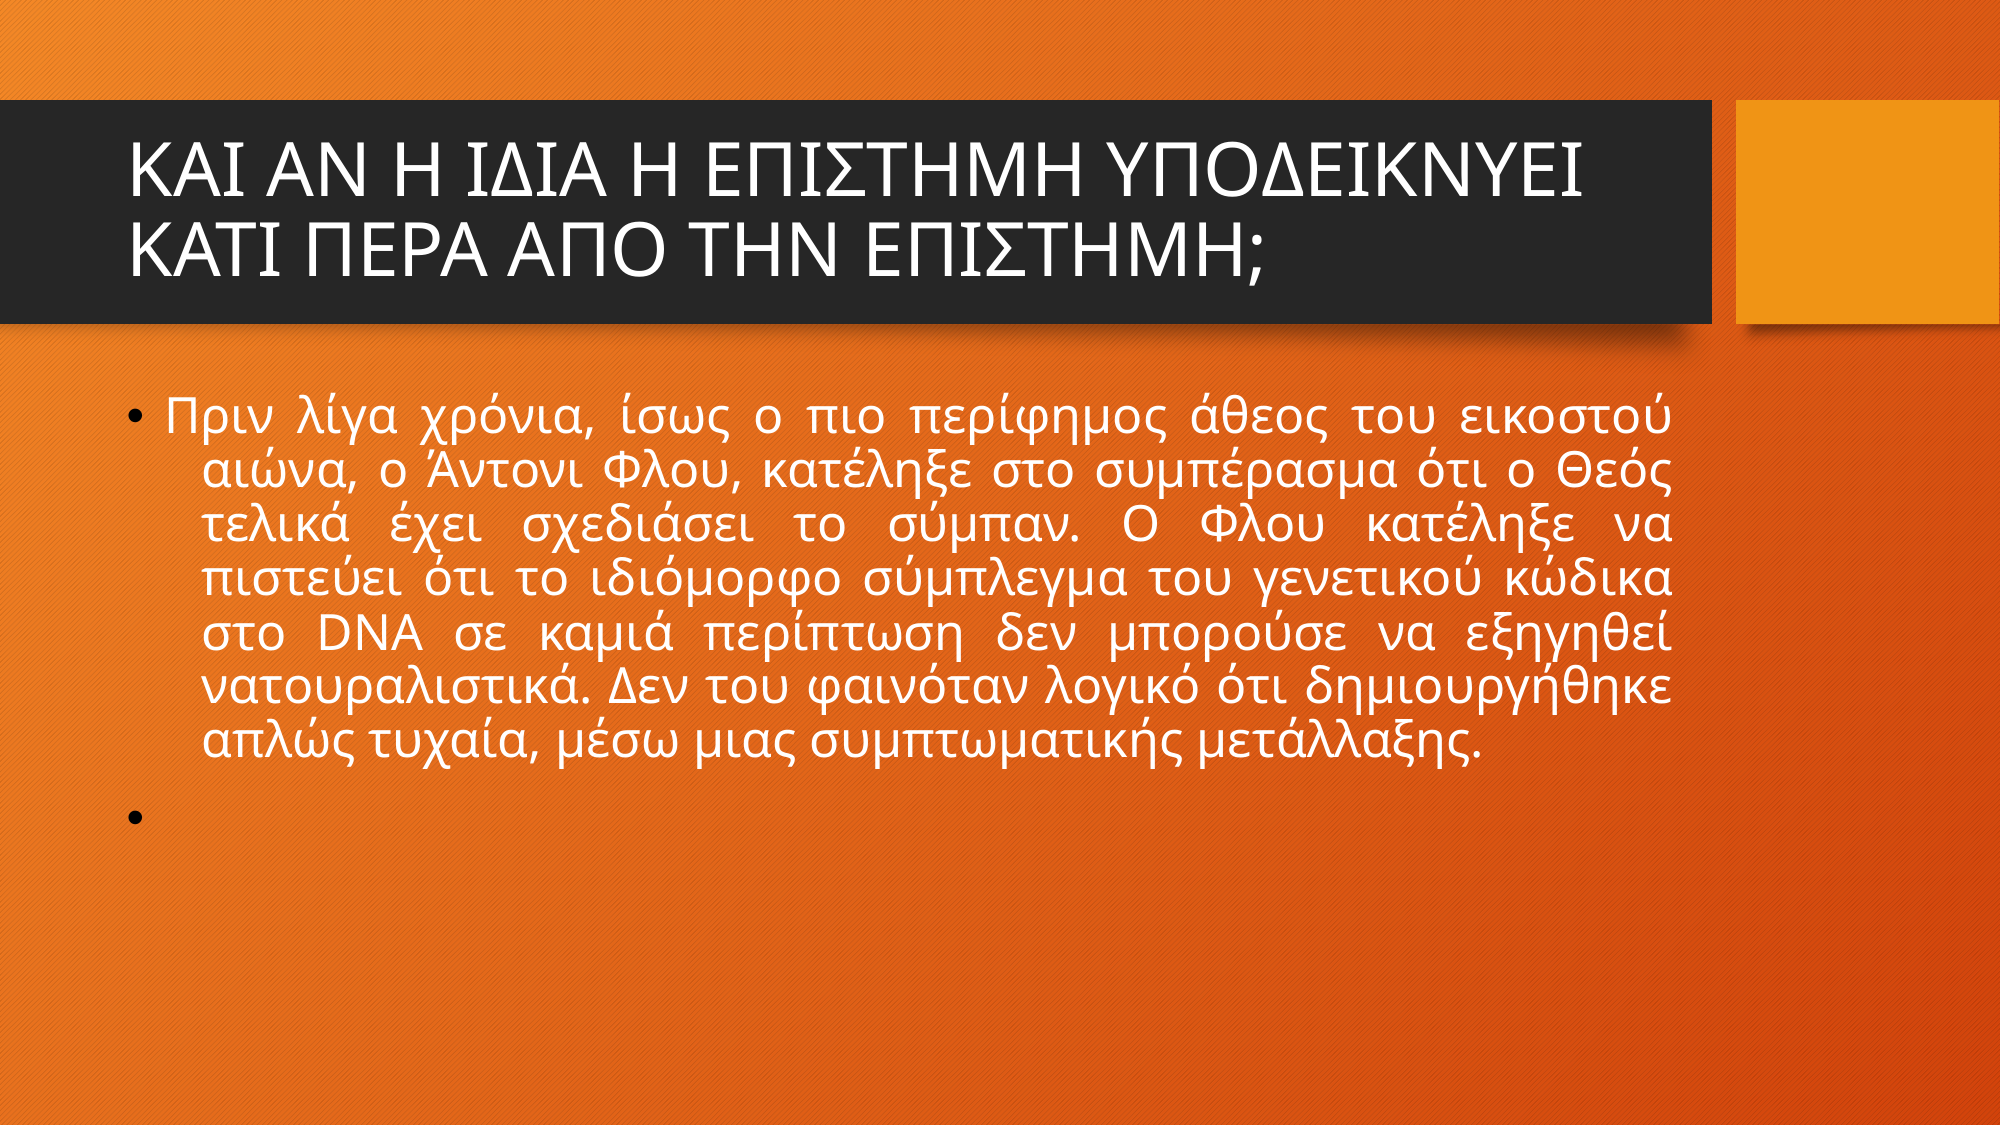

# ΚΑΙ ΑΝ Η ΙΔΙΑ Η ΕΠΙΣΤΗΜΗ ΥΠΟΔΕΙΚΝΥΕΙ ΚΑΤΙ ΠΕΡΑ ΑΠΟ ΤΗΝ ΕΠΙΣΤΗΜΗ;
Πριν λίγα χρόνια, ίσως ο πιο περίφημος άθεος του εικοστού αιώνα, ο Άντονι Φλου, κατέληξε στο συμπέρασμα ότι ο Θεός τελικά έχει σχεδιάσει το σύμπαν. Ο Φλου κατέληξε να πιστεύει ότι το ιδιόμορφο σύμπλεγμα του γενετικού κώδικα στο DNA σε καμιά περίπτωση δεν μπορούσε να εξηγηθεί νατουραλιστικά. Δεν του φαινόταν λογικό ότι δημιουργήθηκε απλώς τυχαία, μέσω μιας συμπτωματικής μετάλλαξης.